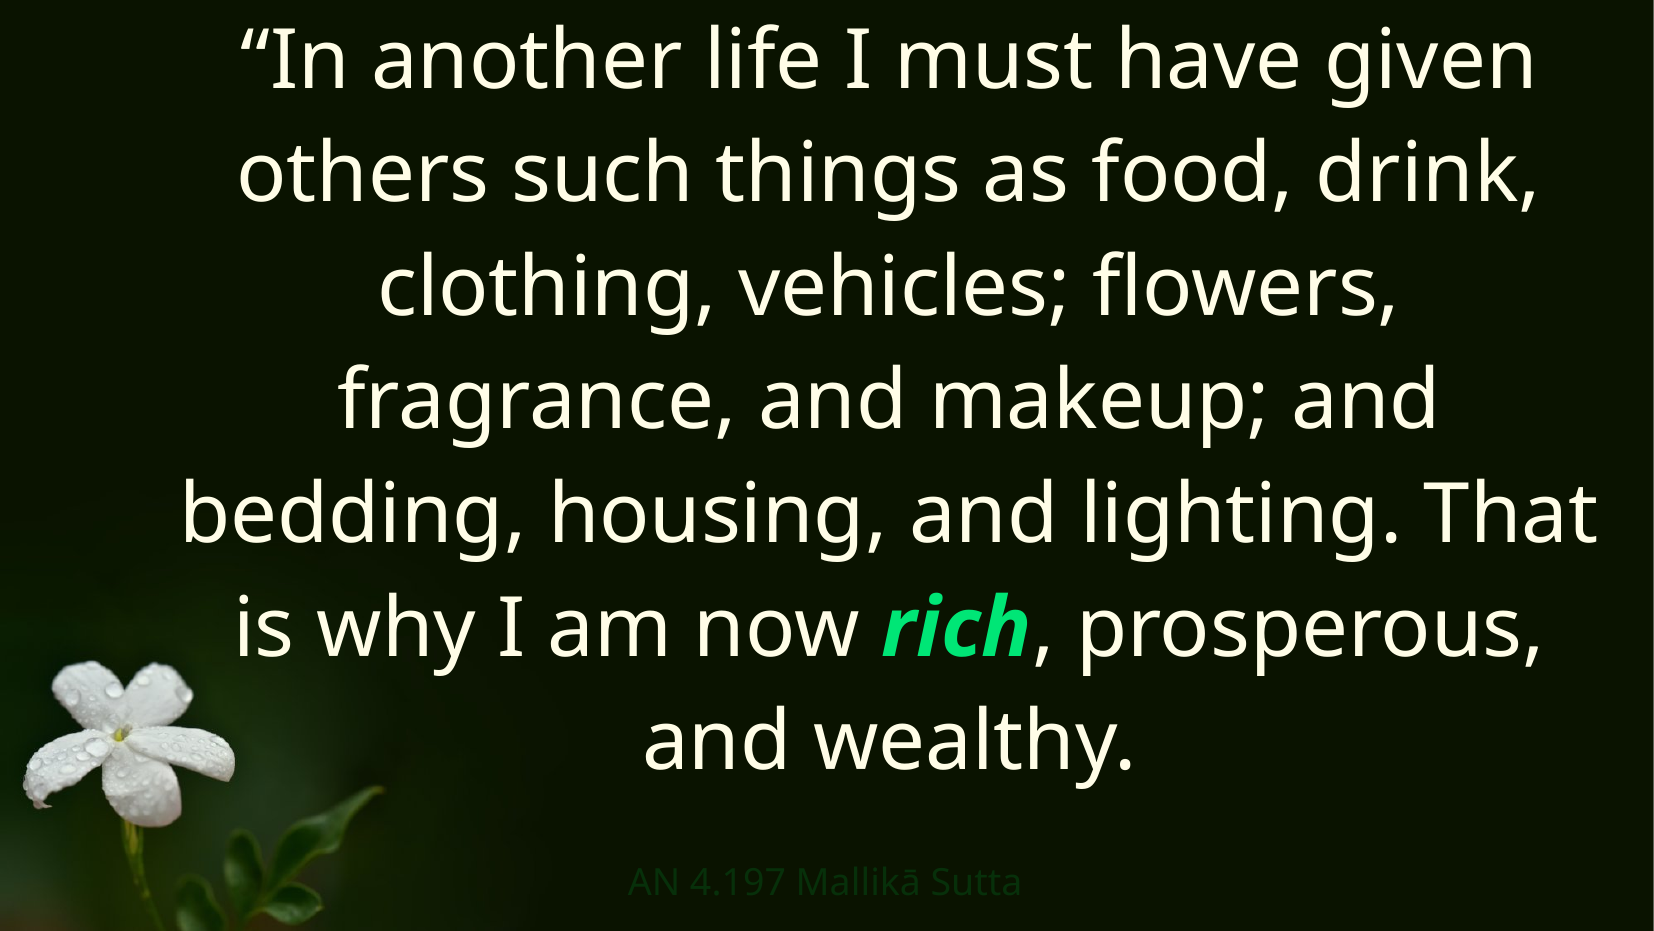

# “In another life I must have given others such things as food, drink, clothing, vehicles; flowers, fragrance, and makeup; and bedding, housing, and lighting. That is why I am now rich, prosperous, and wealthy.
AN 4.197 Mallikā Sutta